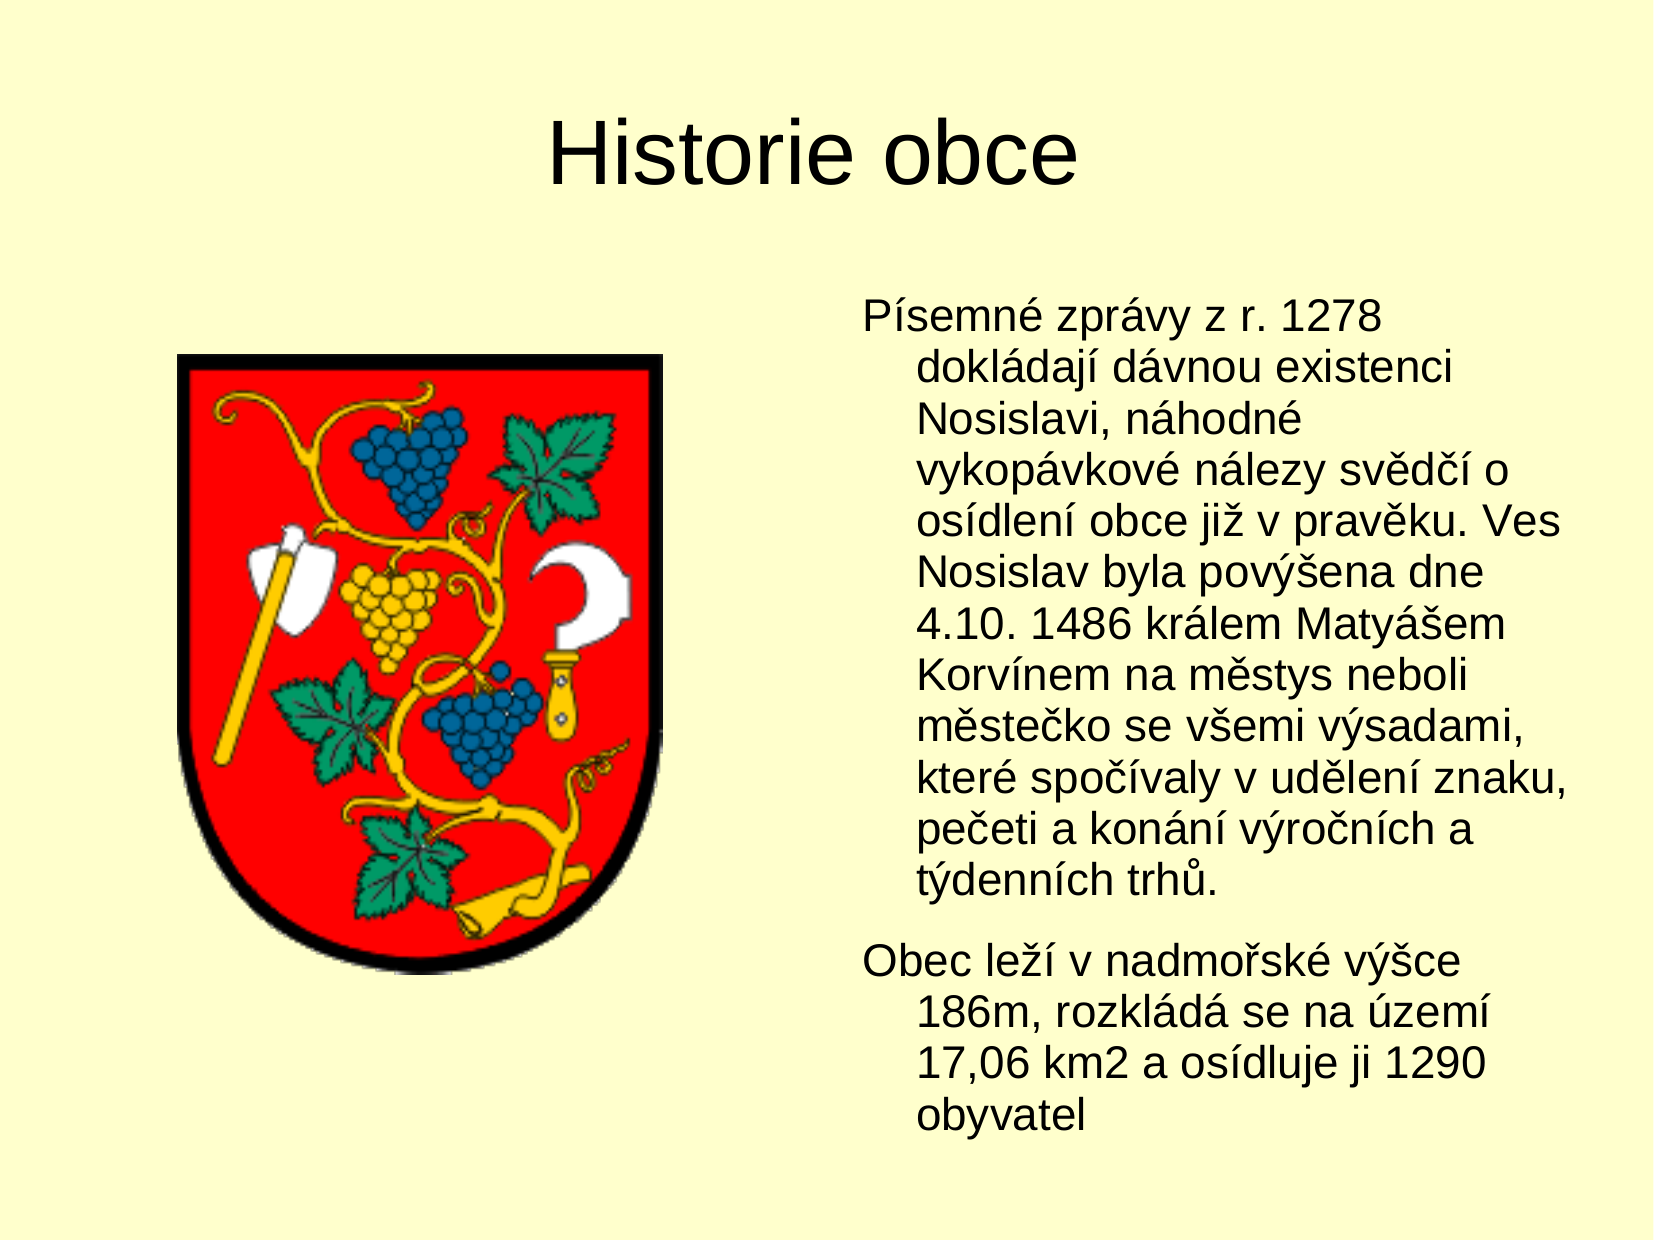

# Historie obce
Písemné zprávy z r. 1278 dokládají dávnou existenci Nosislavi, náhodné vykopávkové nálezy svědčí o osídlení obce již v pravěku. Ves Nosislav byla povýšena dne 4.10. 1486 králem Matyášem Korvínem na městys neboli městečko se všemi výsadami, které spočívaly v udělení znaku, pečeti a konání výročních a týdenních trhů.
Obec leží v nadmořské výšce 186m, rozkládá se na území 17,06 km2 a osídluje ji 1290 obyvatel